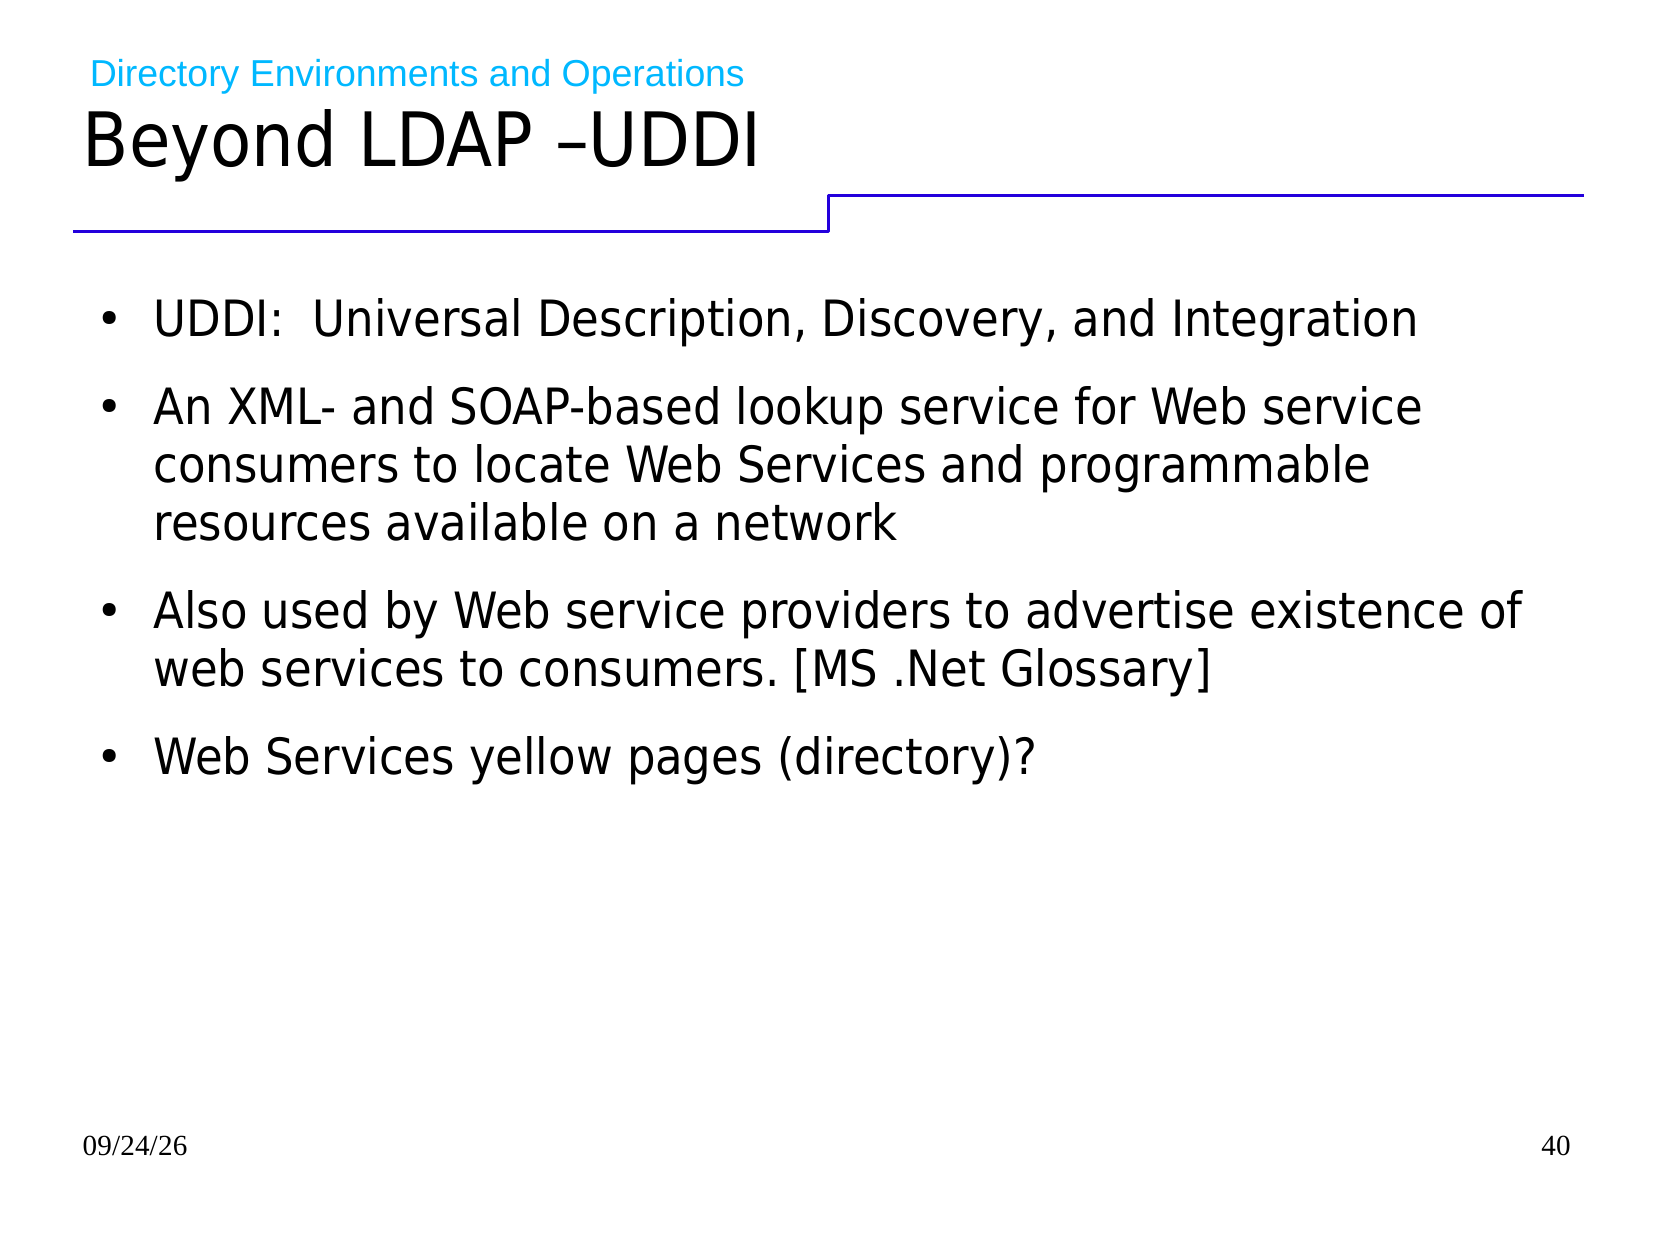

Directory Environments and Operations
# Beyond LDAP –UDDI
UDDI: Universal Description, Discovery, and Integration
An XML- and SOAP-based lookup service for Web service consumers to locate Web Services and programmable resources available on a network
Also used by Web service providers to advertise existence of web services to consumers. [MS .Net Glossary]
Web Services yellow pages (directory)?
40